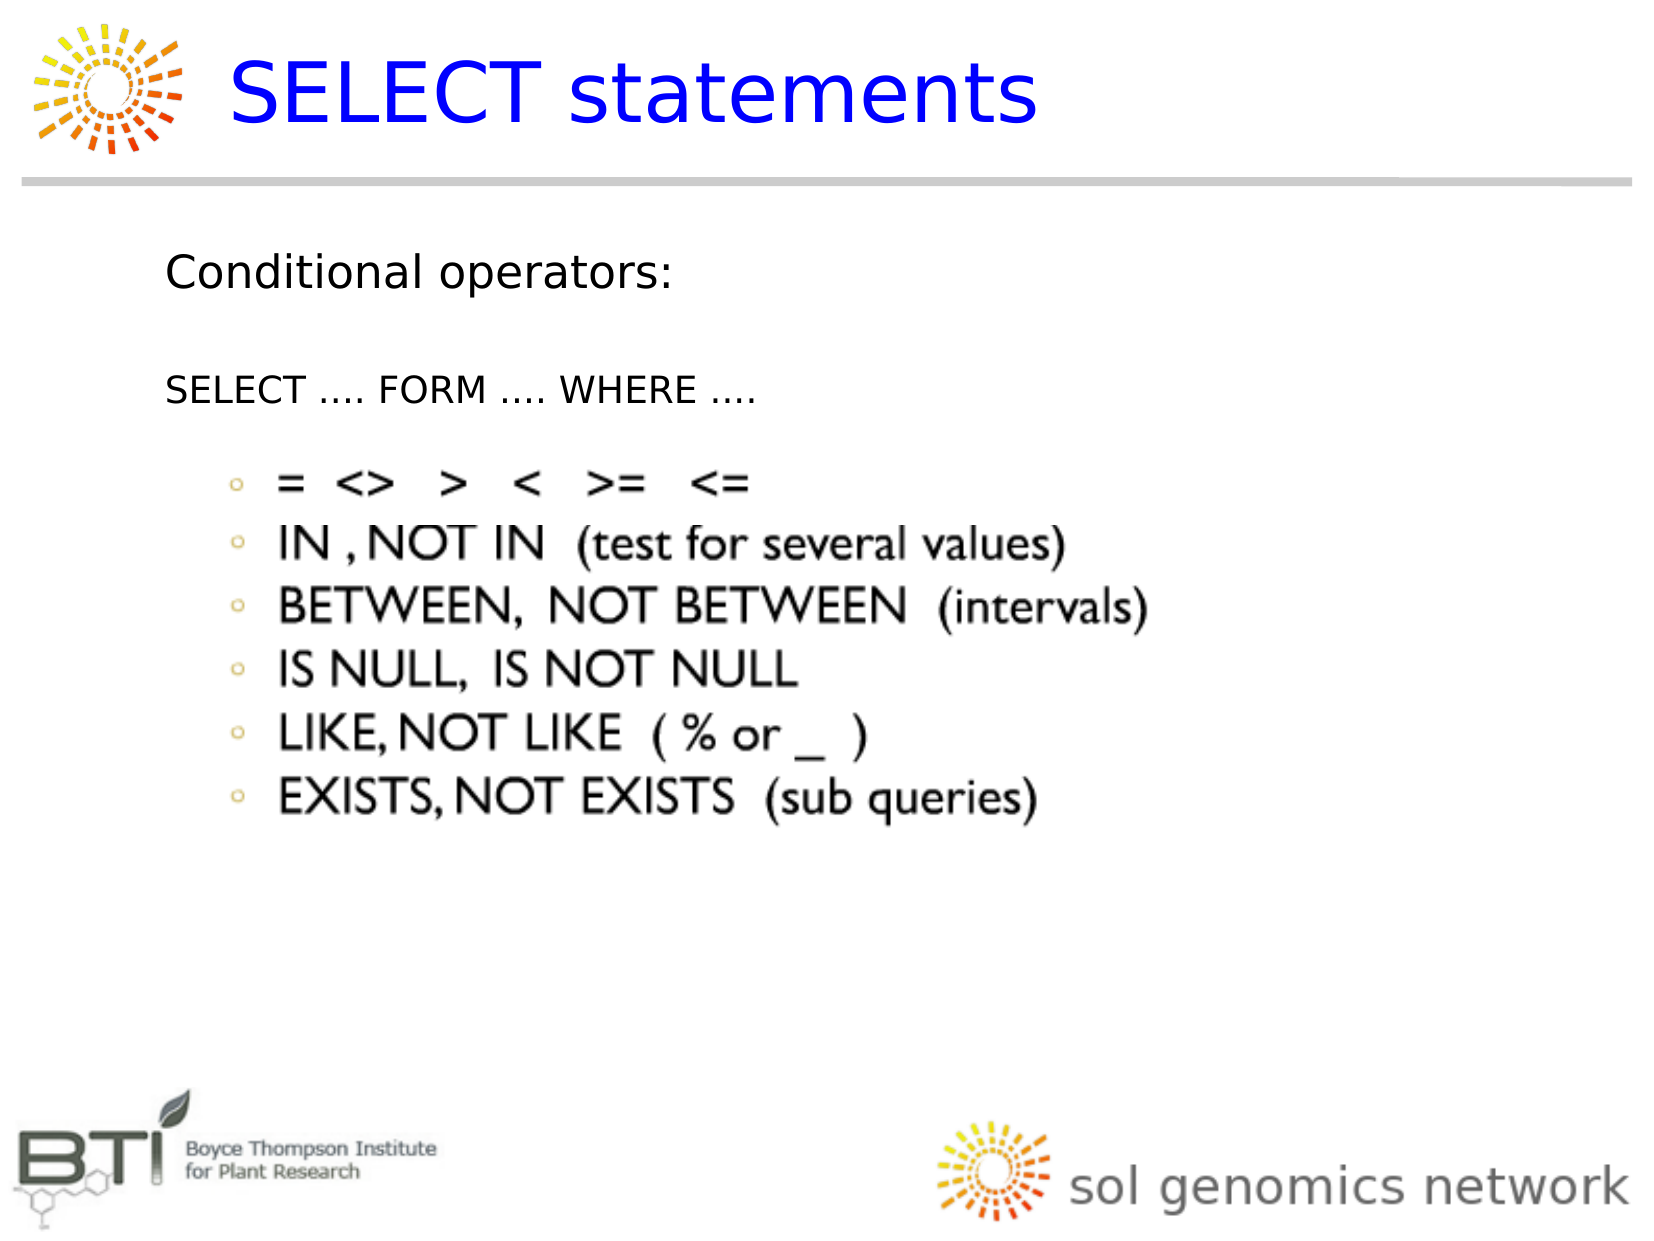

SELECT statements
Conditional operators:
SELECT .... FORM .... WHERE ....